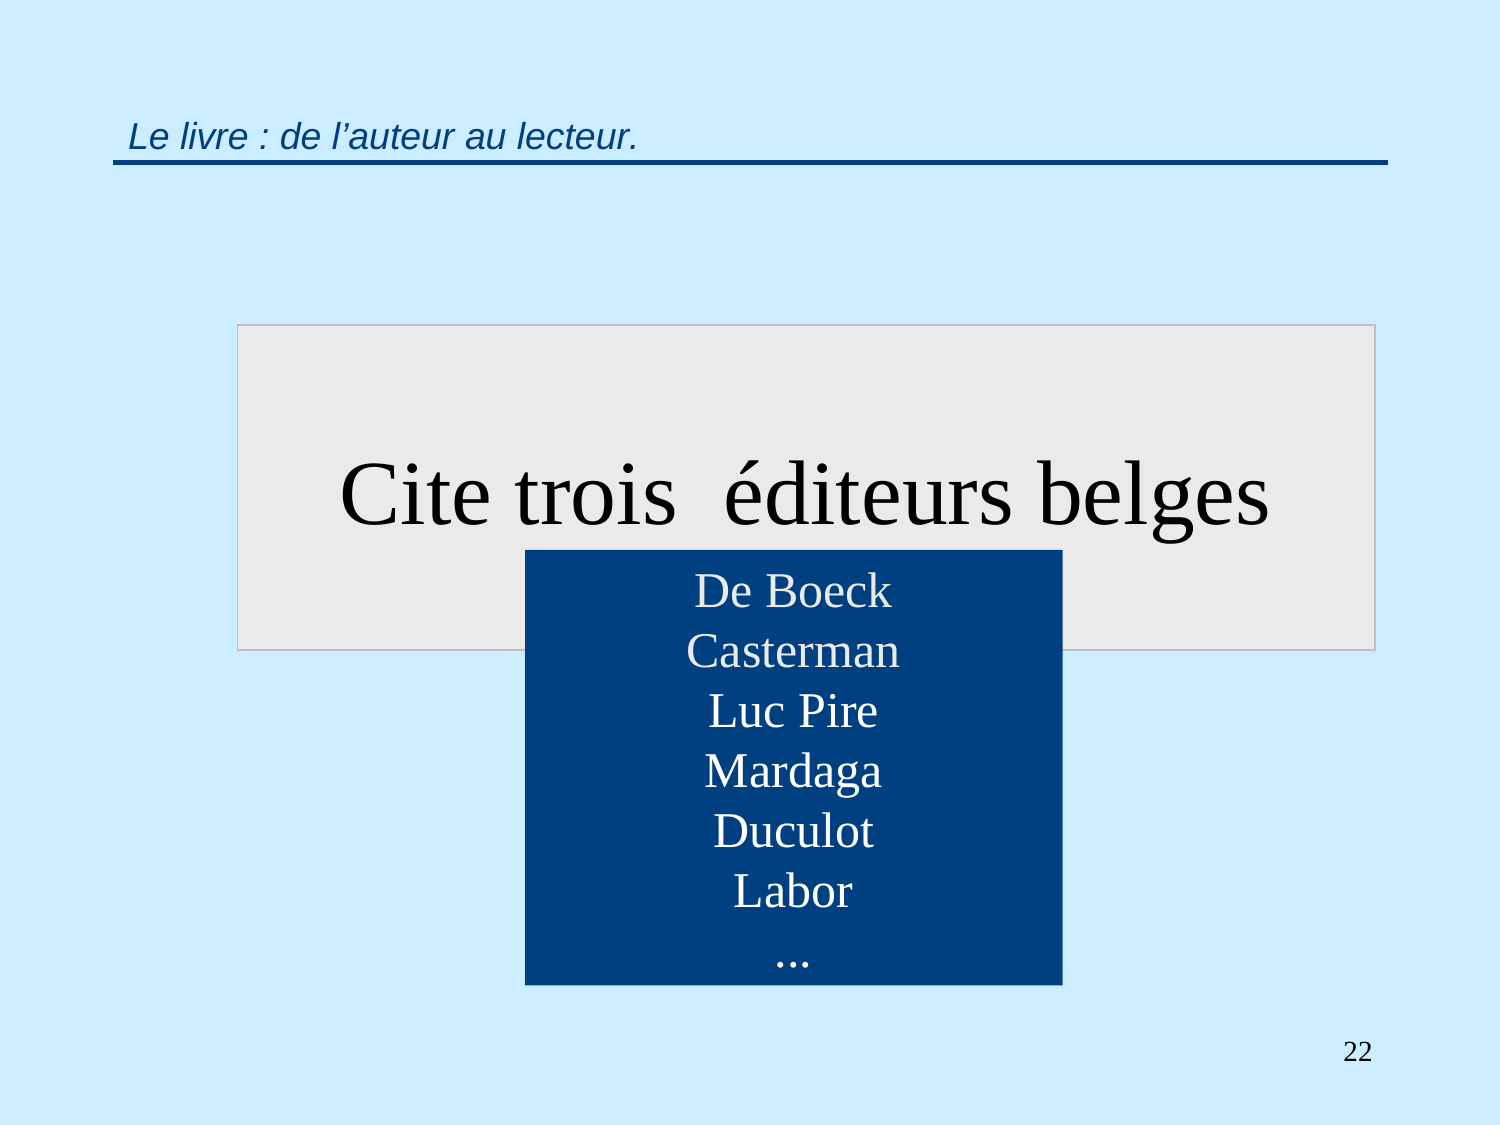

Le livre : de l’auteur au lecteur.
# Cite trois éditeurs belges
De Boeck
Casterman
Luc Pire
Mardaga
Duculot
Labor
...
22